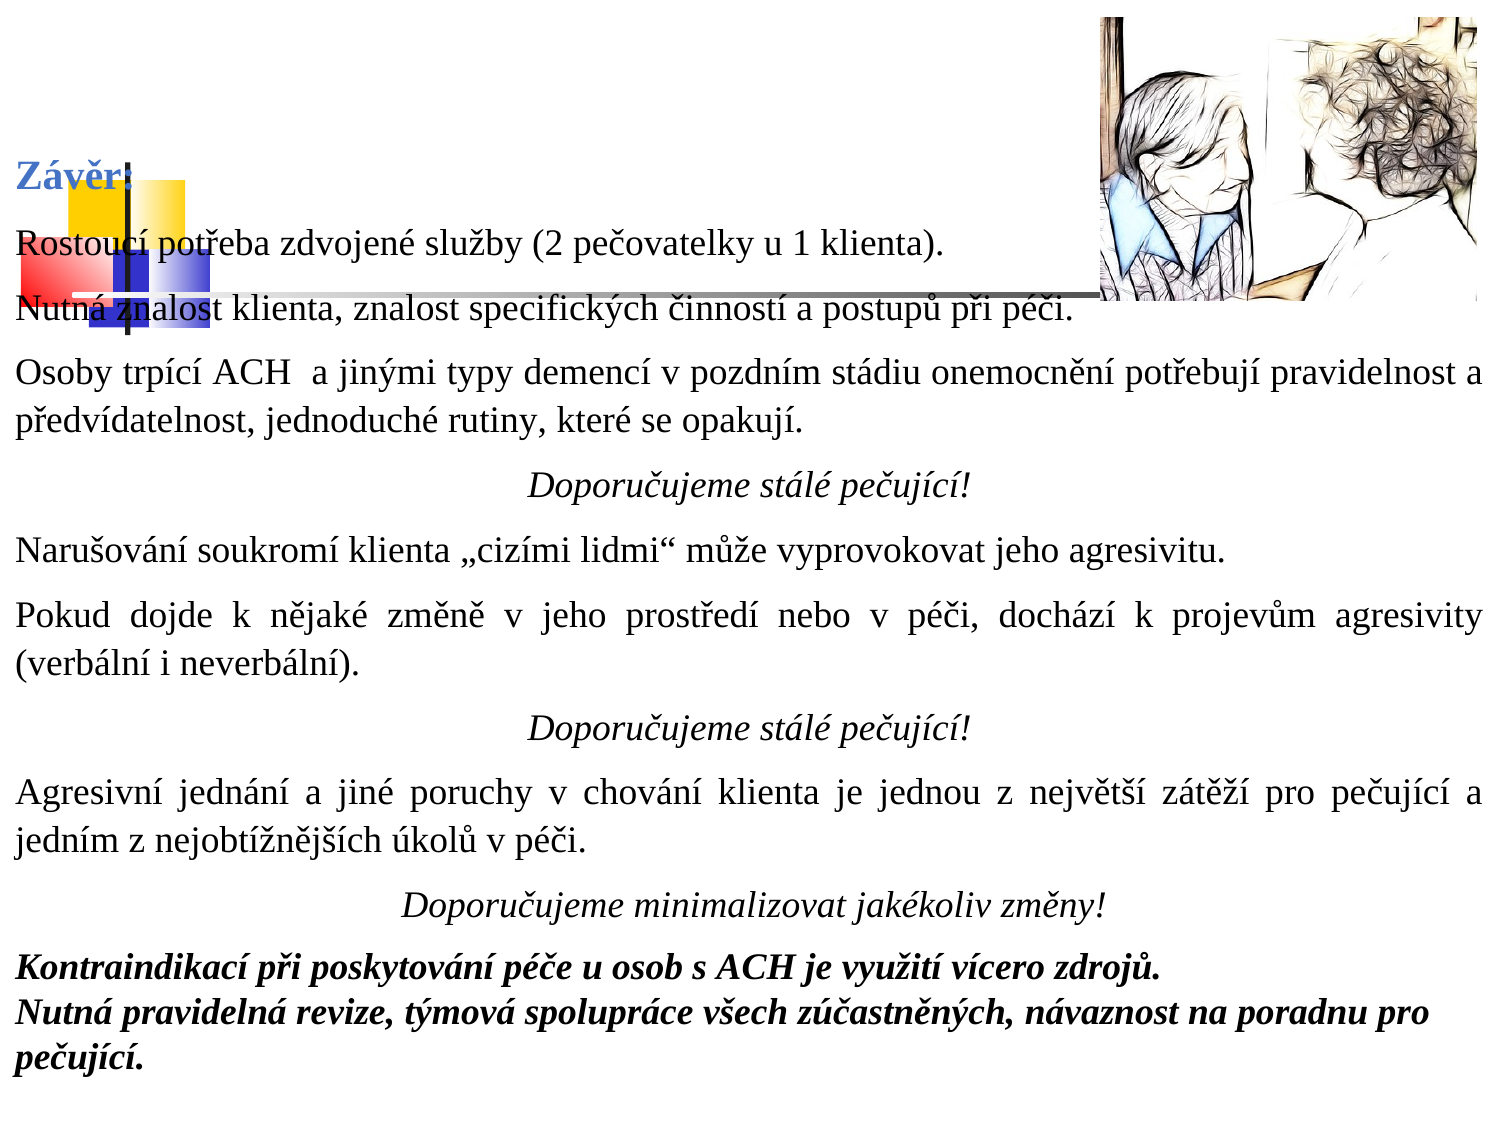

Závěr:
Rostoucí potřeba zdvojené služby (2 pečovatelky u 1 klienta).
Nutná znalost klienta, znalost specifických činností a postupů při péči.
Osoby trpící ACH a jinými typy demencí v pozdním stádiu onemocnění potřebují pravidelnost a předvídatelnost, jednoduché rutiny, které se opakují.
Doporučujeme stálé pečující!
Narušování soukromí klienta „cizími lidmi“ může vyprovokovat jeho agresivitu.
Pokud dojde k nějaké změně v jeho prostředí nebo v péči, dochází k projevům agresivity (verbální i neverbální).
Doporučujeme stálé pečující!
Agresivní jednání a jiné poruchy v chování klienta je jednou z největší zátěží pro pečující a jedním z nejobtížnějších úkolů v péči.
 Doporučujeme minimalizovat jakékoliv změny!
Kontraindikací při poskytování péče u osob s ACH je využití vícero zdrojů.
Nutná pravidelná revize, týmová spolupráce všech zúčastněných, návaznost na poradnu pro pečující.
#